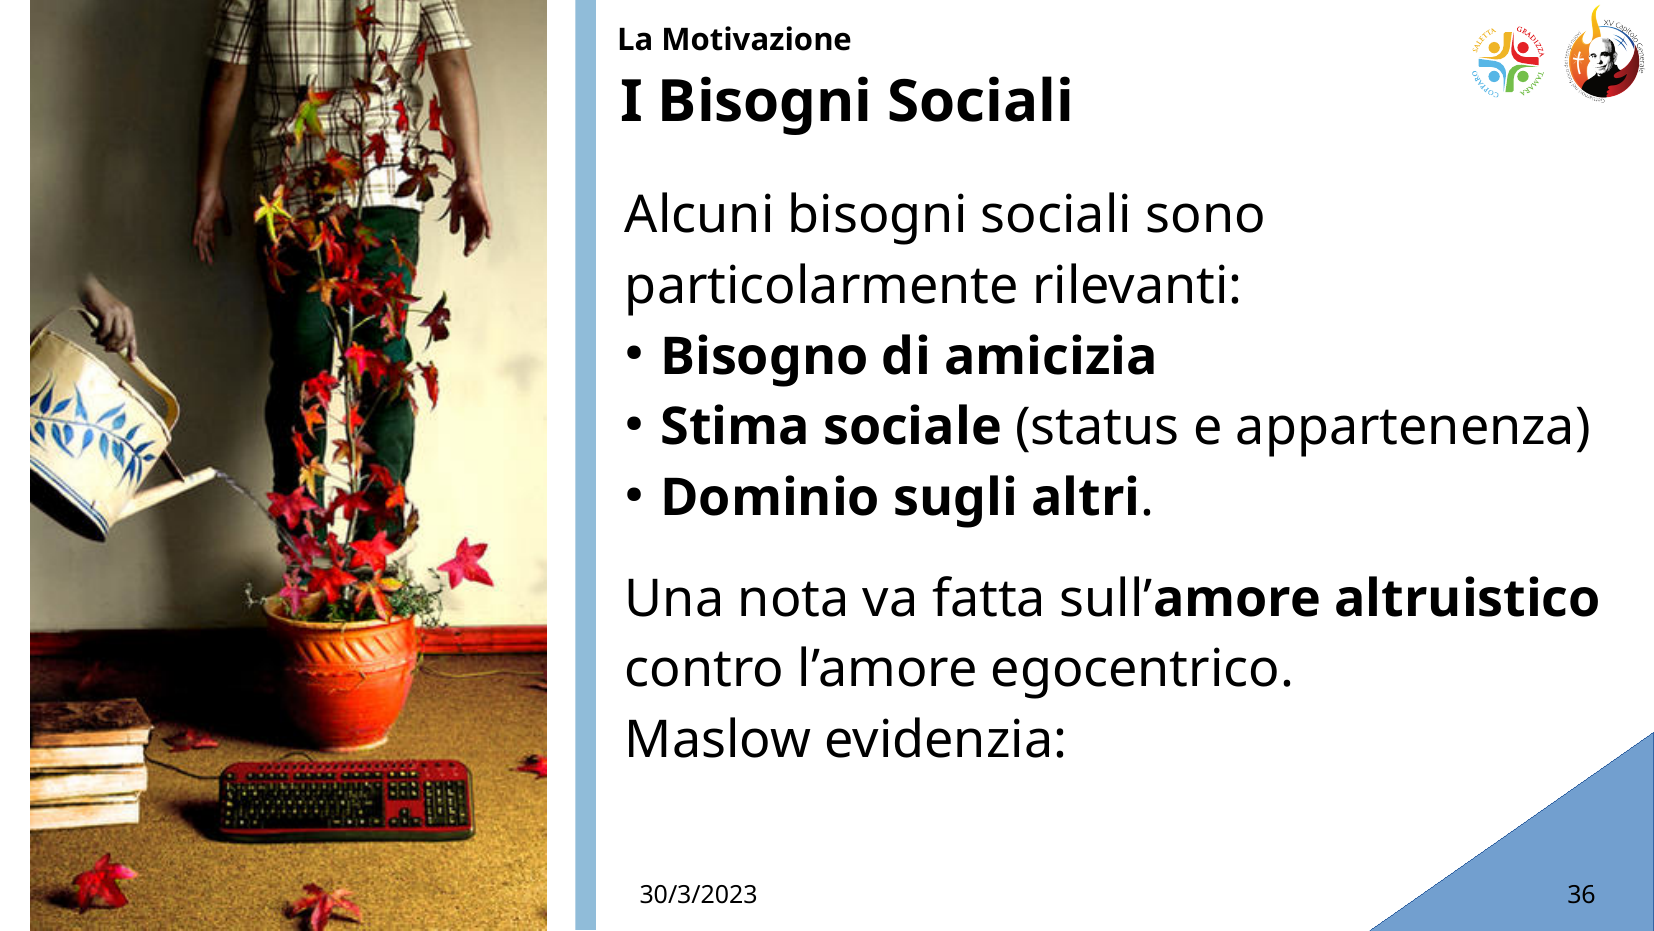

La Motivazione
I Bisogni Sociali
# Alcuni bisogni sociali sono particolarmente rilevanti:
Bisogno di amicizia
Stima sociale (status e appartenenza)
Dominio sugli altri.
Una nota va fatta sull’amore altruistico contro l’amore egocentrico.
Maslow evidenzia: